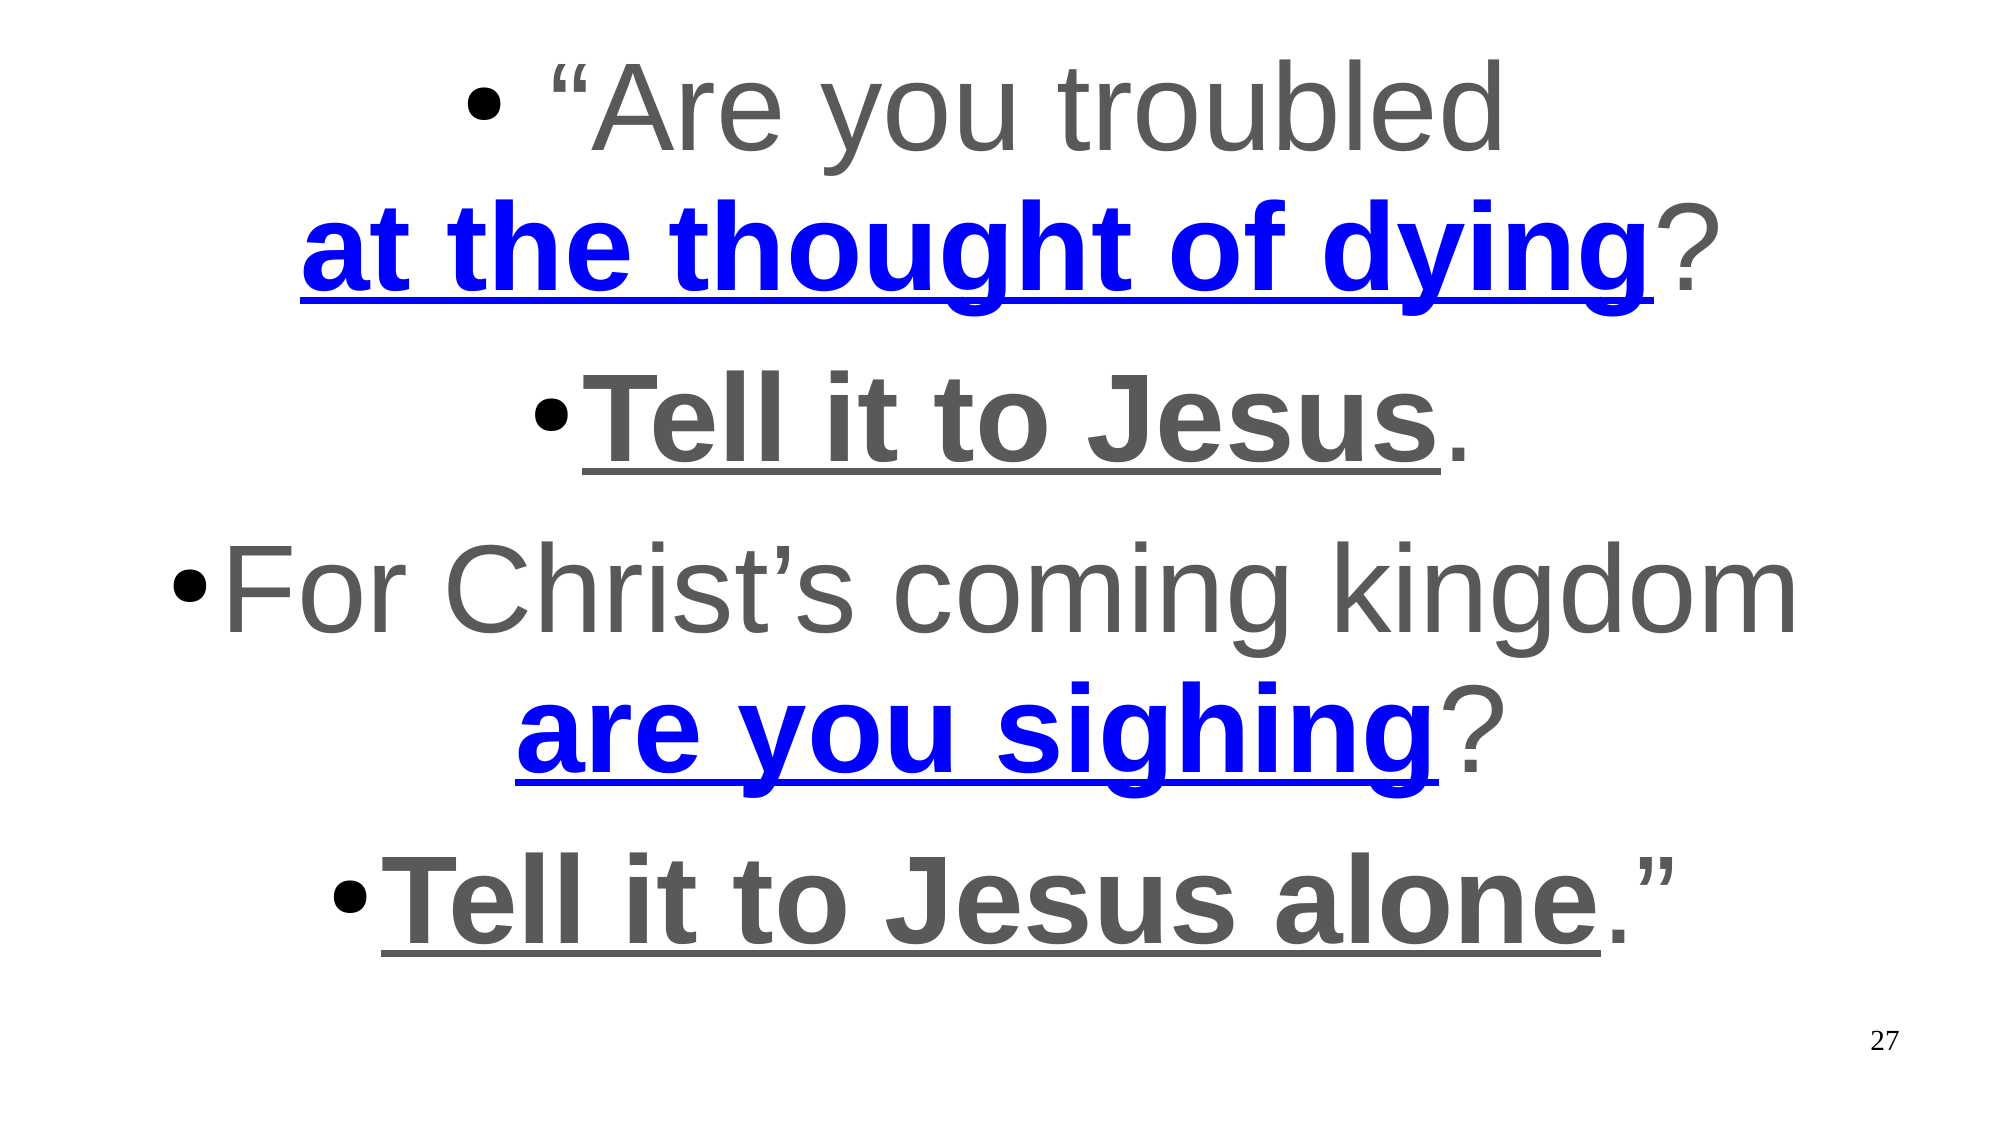

# “Are you troubled at the thought of dying?
Tell it to Jesus.
For Christ’s coming kingdom
are you sighing?
Tell it to Jesus alone.”
27